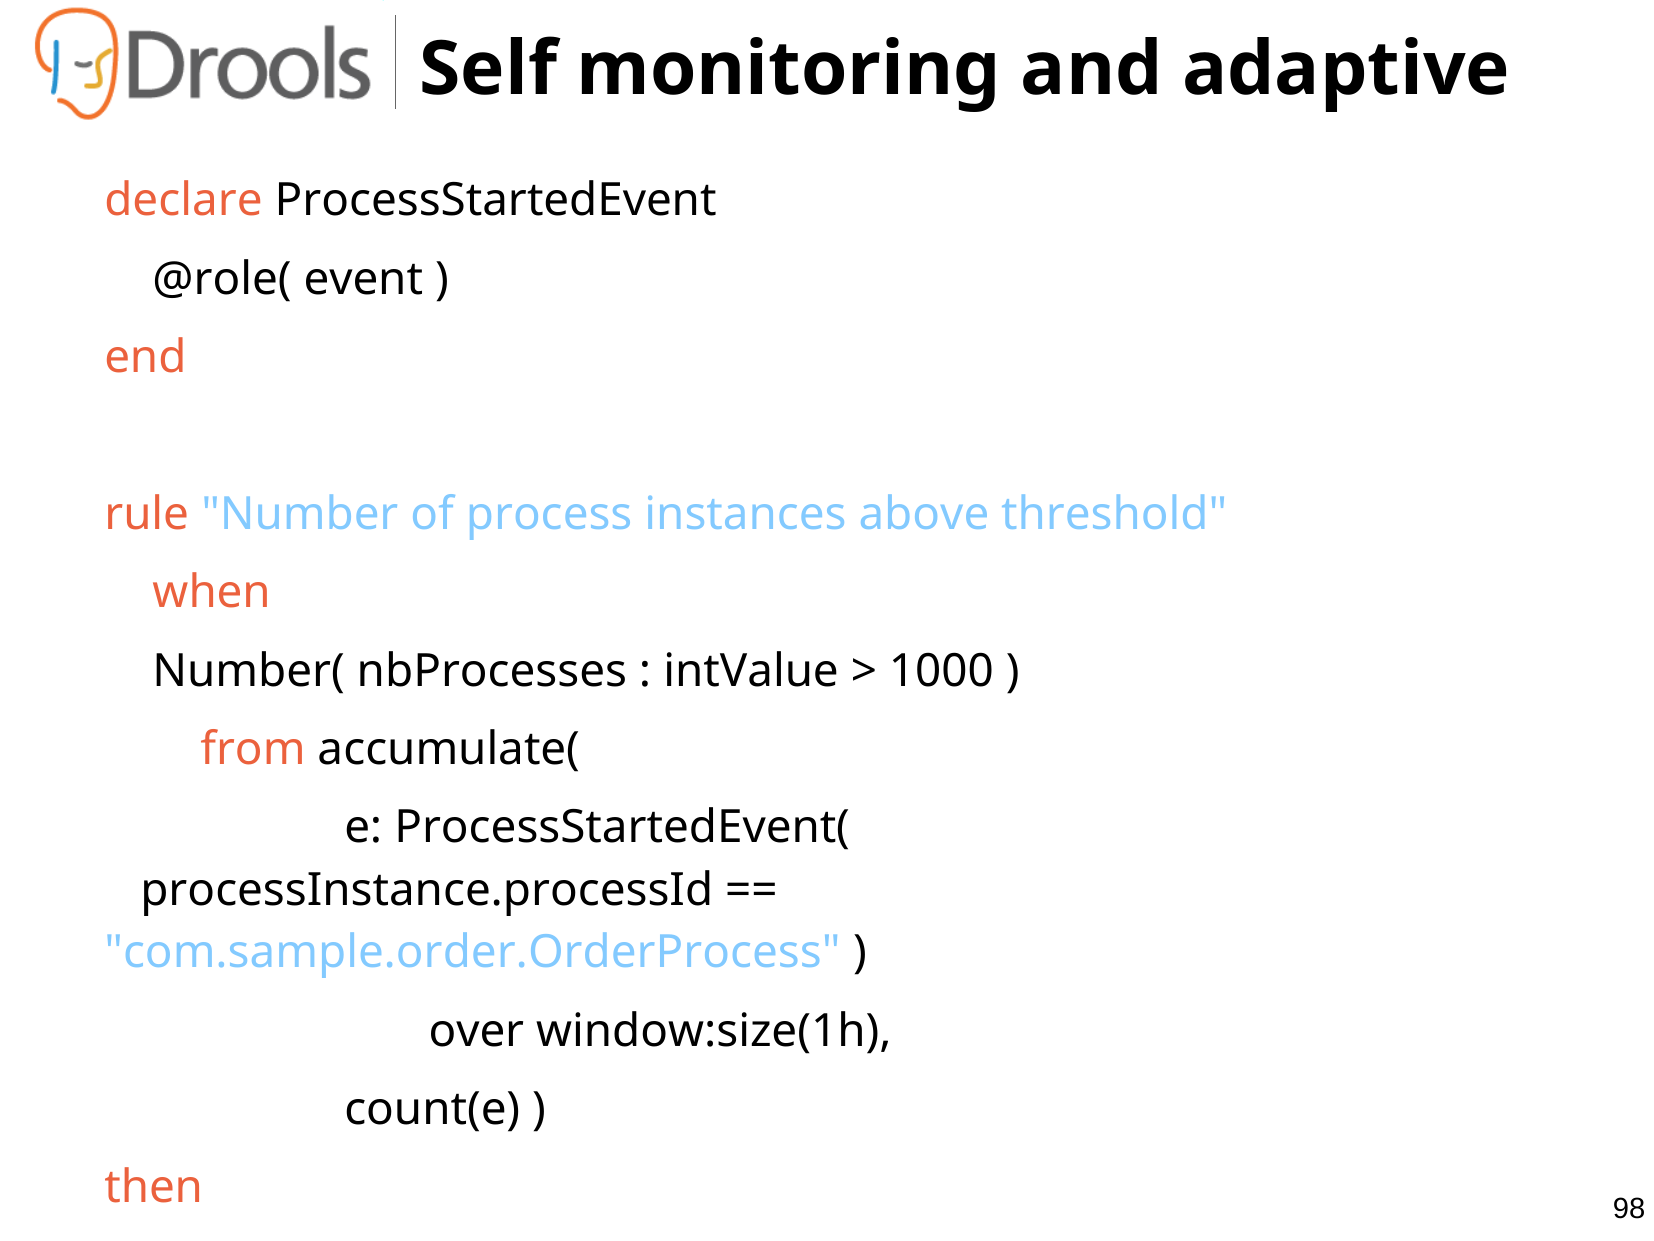

# Self monitoring and adaptive
declare ProcessStartedEvent
 @role( event )
end
rule "Number of process instances above threshold"
 when
 Number( nbProcesses : intValue > 1000 )
 from accumulate(
 e: ProcessStartedEvent(
 processInstance.processId == "com.sample.order.OrderProcess" )
 over window:size(1h),
 count(e) )
then
 System.err.println( "WARNING: Nb of order processes in the last hour > 1000: " + nbProcesses );
end